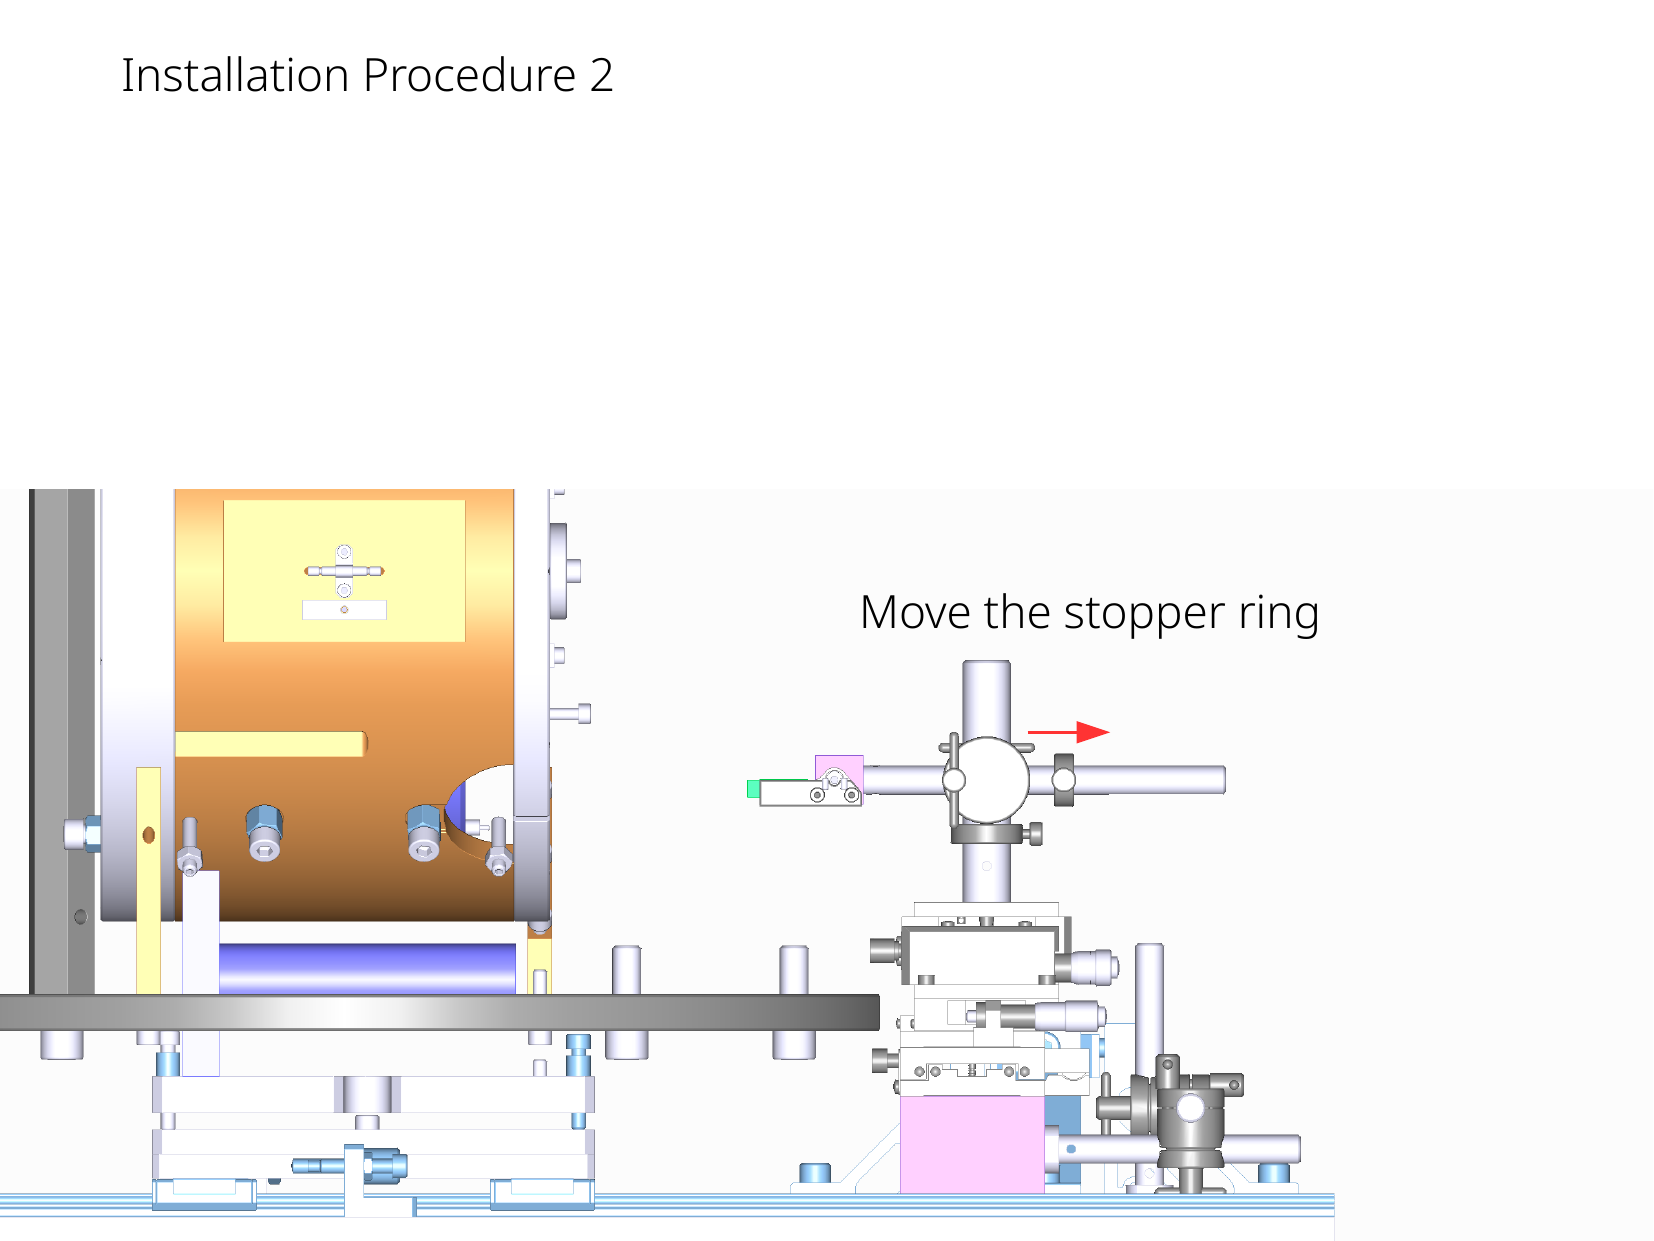

Installation Procedure 2
Move the stopper ring